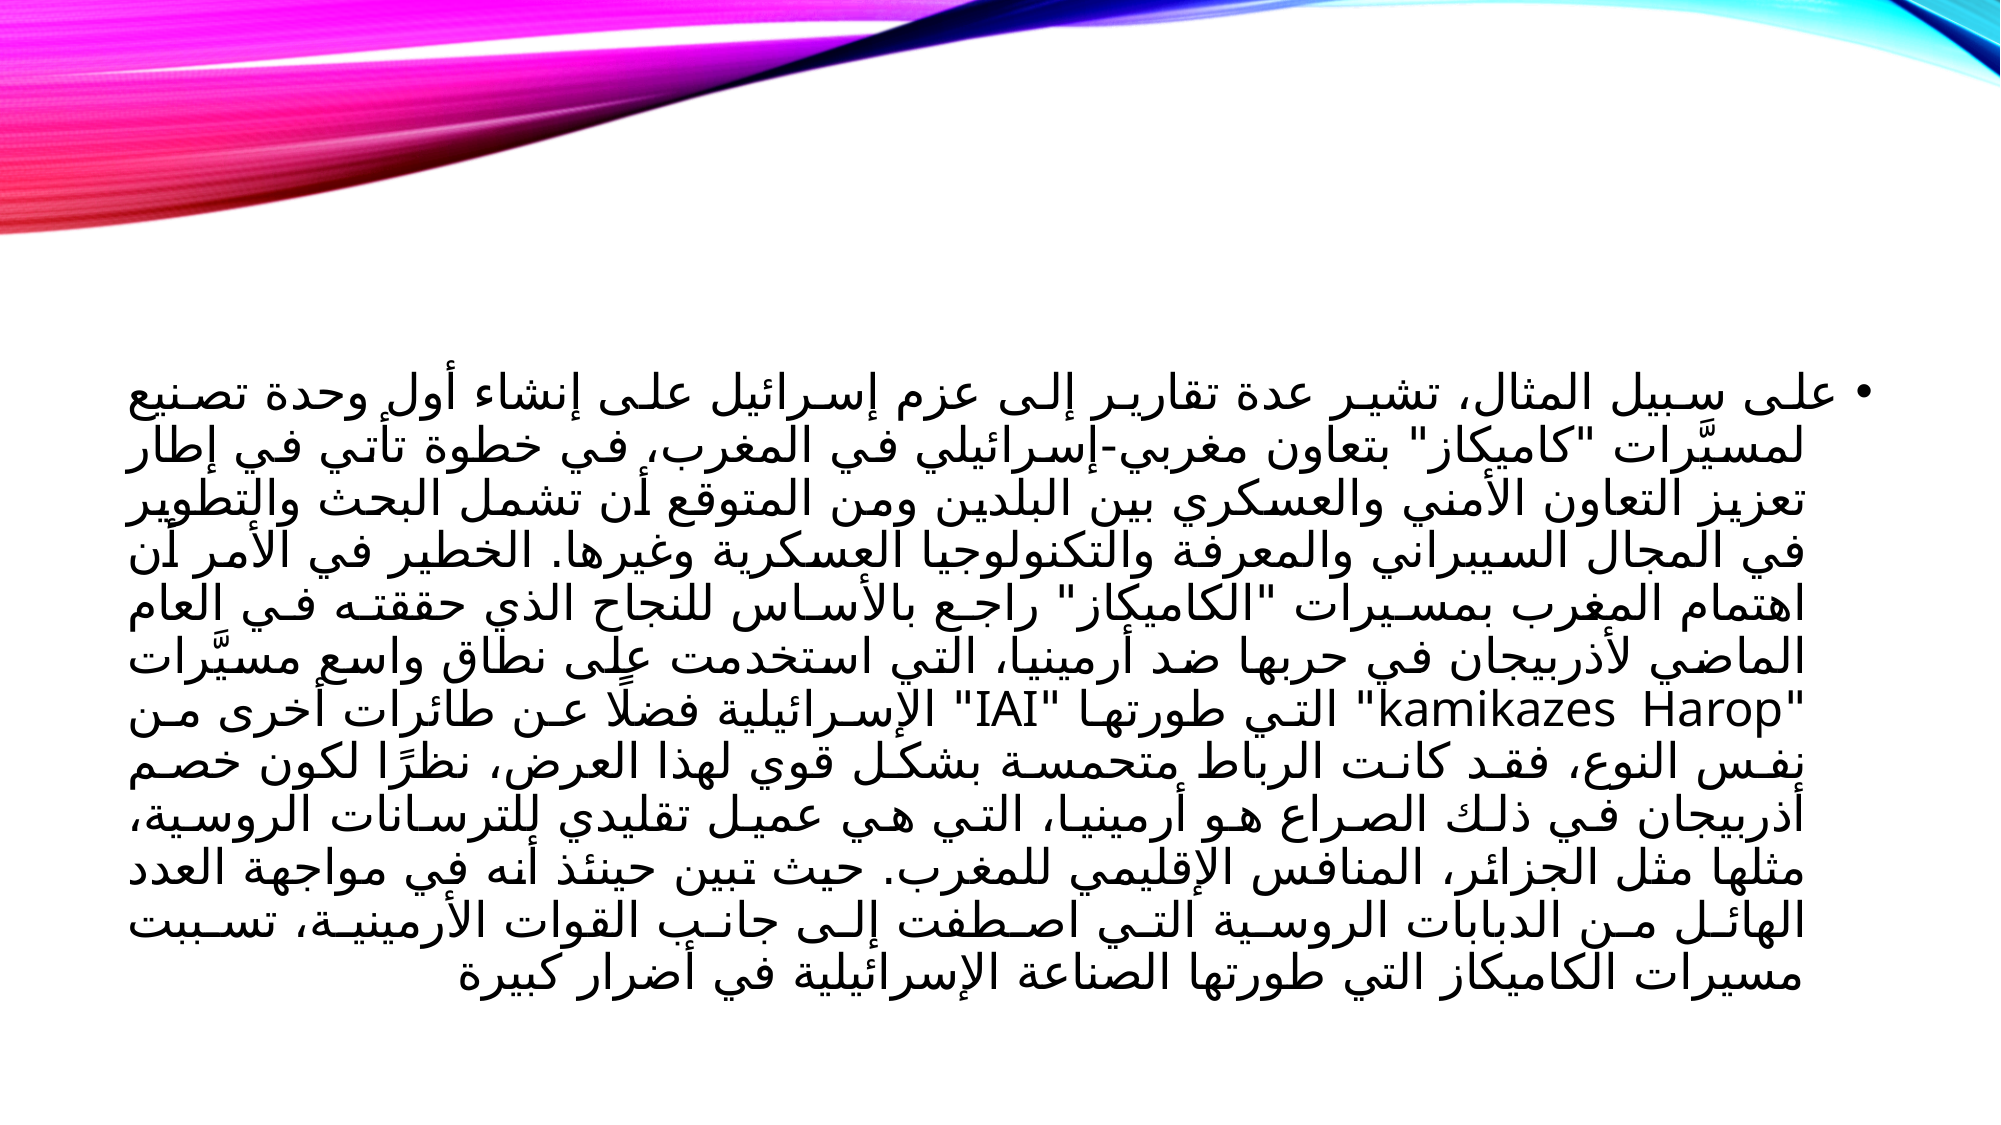

# على سبيل المثال، تشير عدة تقارير إلى عزم إسرائيل على إنشاء أول وحدة تصنيع لمسيَّرات "كاميكاز" بتعاون مغربي-إسرائيلي في المغرب، في خطوة تأتي في إطار تعزيز التعاون الأمني والعسكري بين البلدين ومن المتوقع أن تشمل البحث والتطوير في المجال السيبراني والمعرفة والتكنولوجيا العسكرية وغيرها. الخطير في الأمر أن اهتمام المغرب بمسيرات "الكاميكاز" راجع بالأساس للنجاح الذي حققته في العام الماضي لأذربيجان في حربها ضد أرمينيا، التي استخدمت على نطاق واسع مسيَّرات "kamikazes Harop" التي طورتها "IAI" الإسرائيلية فضلًا عن طائرات أخرى من نفس النوع، فقد كانت الرباط متحمسة بشكل قوي لهذا العرض، نظرًا لكون خصم أذربيجان في ذلك الصراع هو أرمينيا، التي هي عميل تقليدي للترسانات الروسية، مثلها مثل الجزائر، المنافس الإقليمي للمغرب. حيث تبين حينئذ أنه في مواجهة العدد الهائل من الدبابات الروسية التي اصطفت إلى جانب القوات الأرمينية، تسببت مسيرات الكاميكاز التي طورتها الصناعة الإسرائيلية في أضرار كبيرة